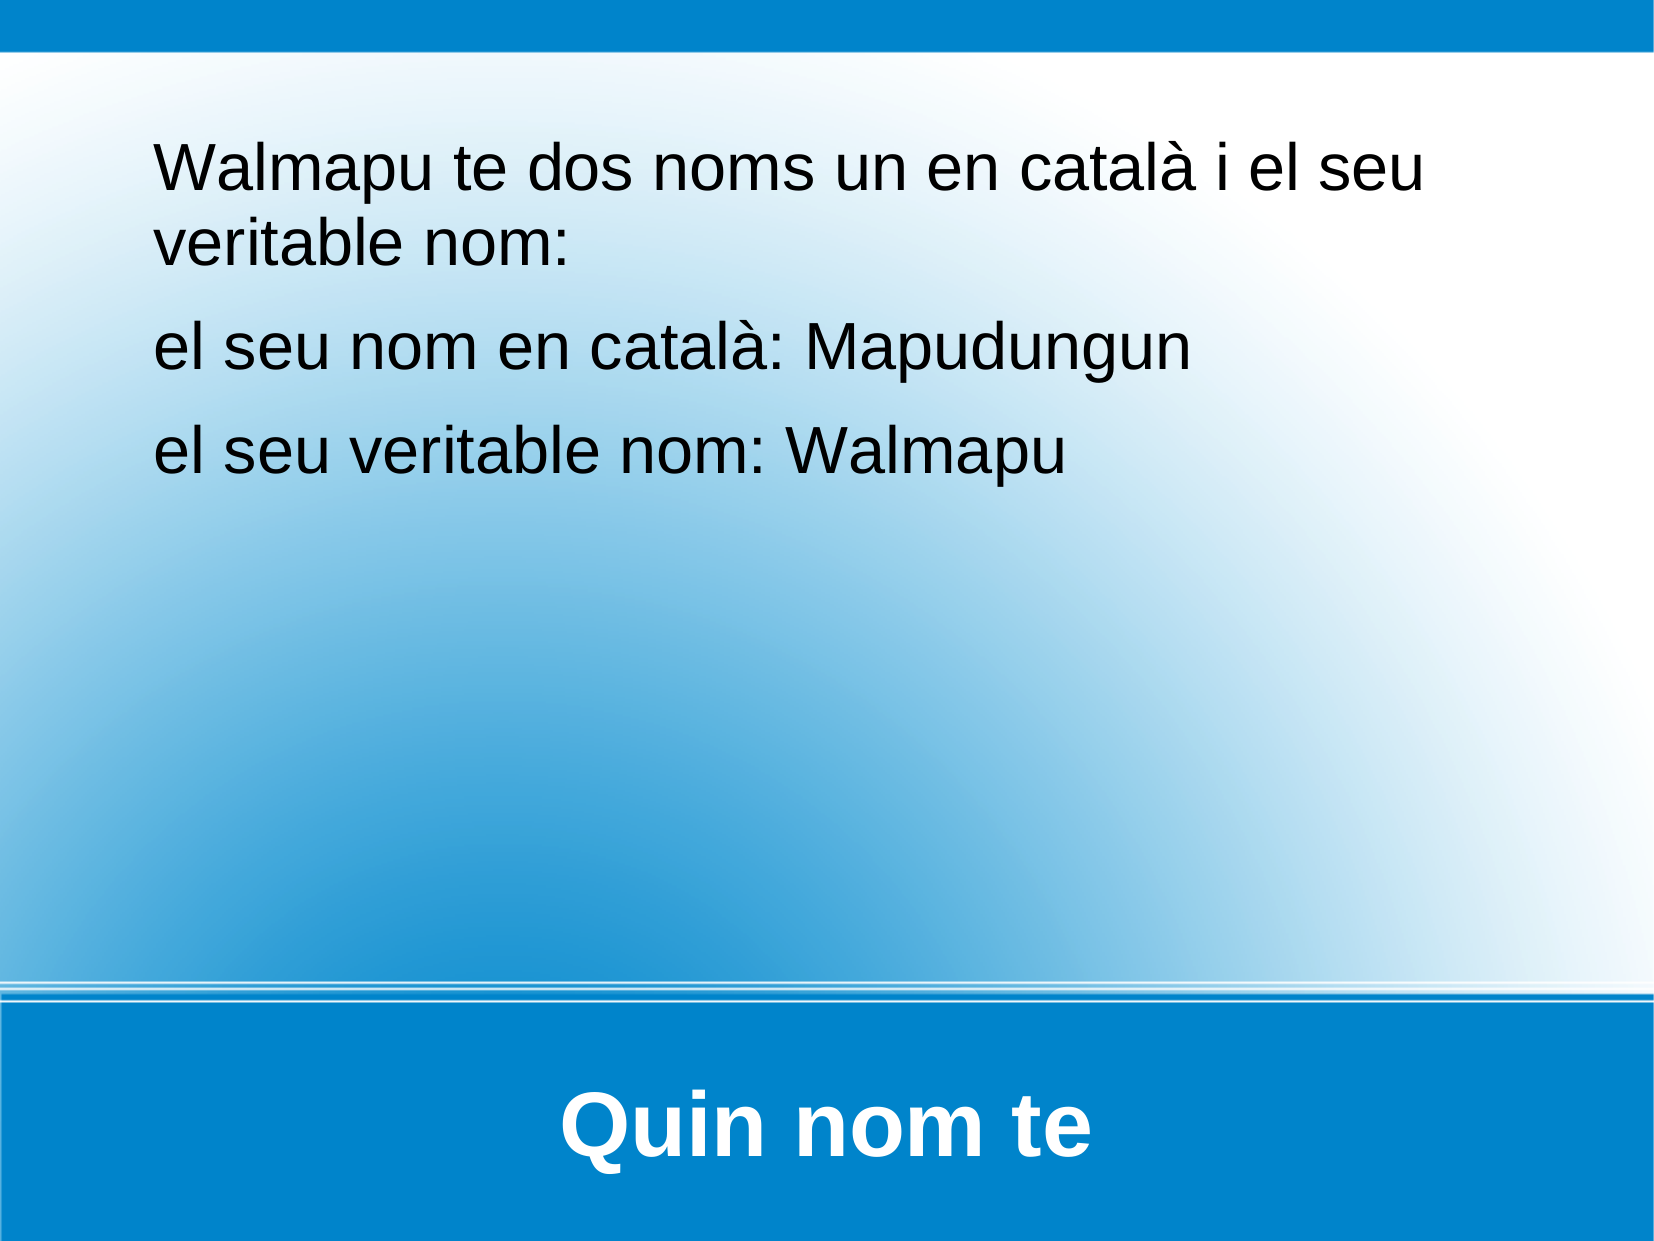

Walmapu te dos noms un en català i el seu veritable nom:
el seu nom en català: Mapudungun
el seu veritable nom: Walmapu
# Quin nom te